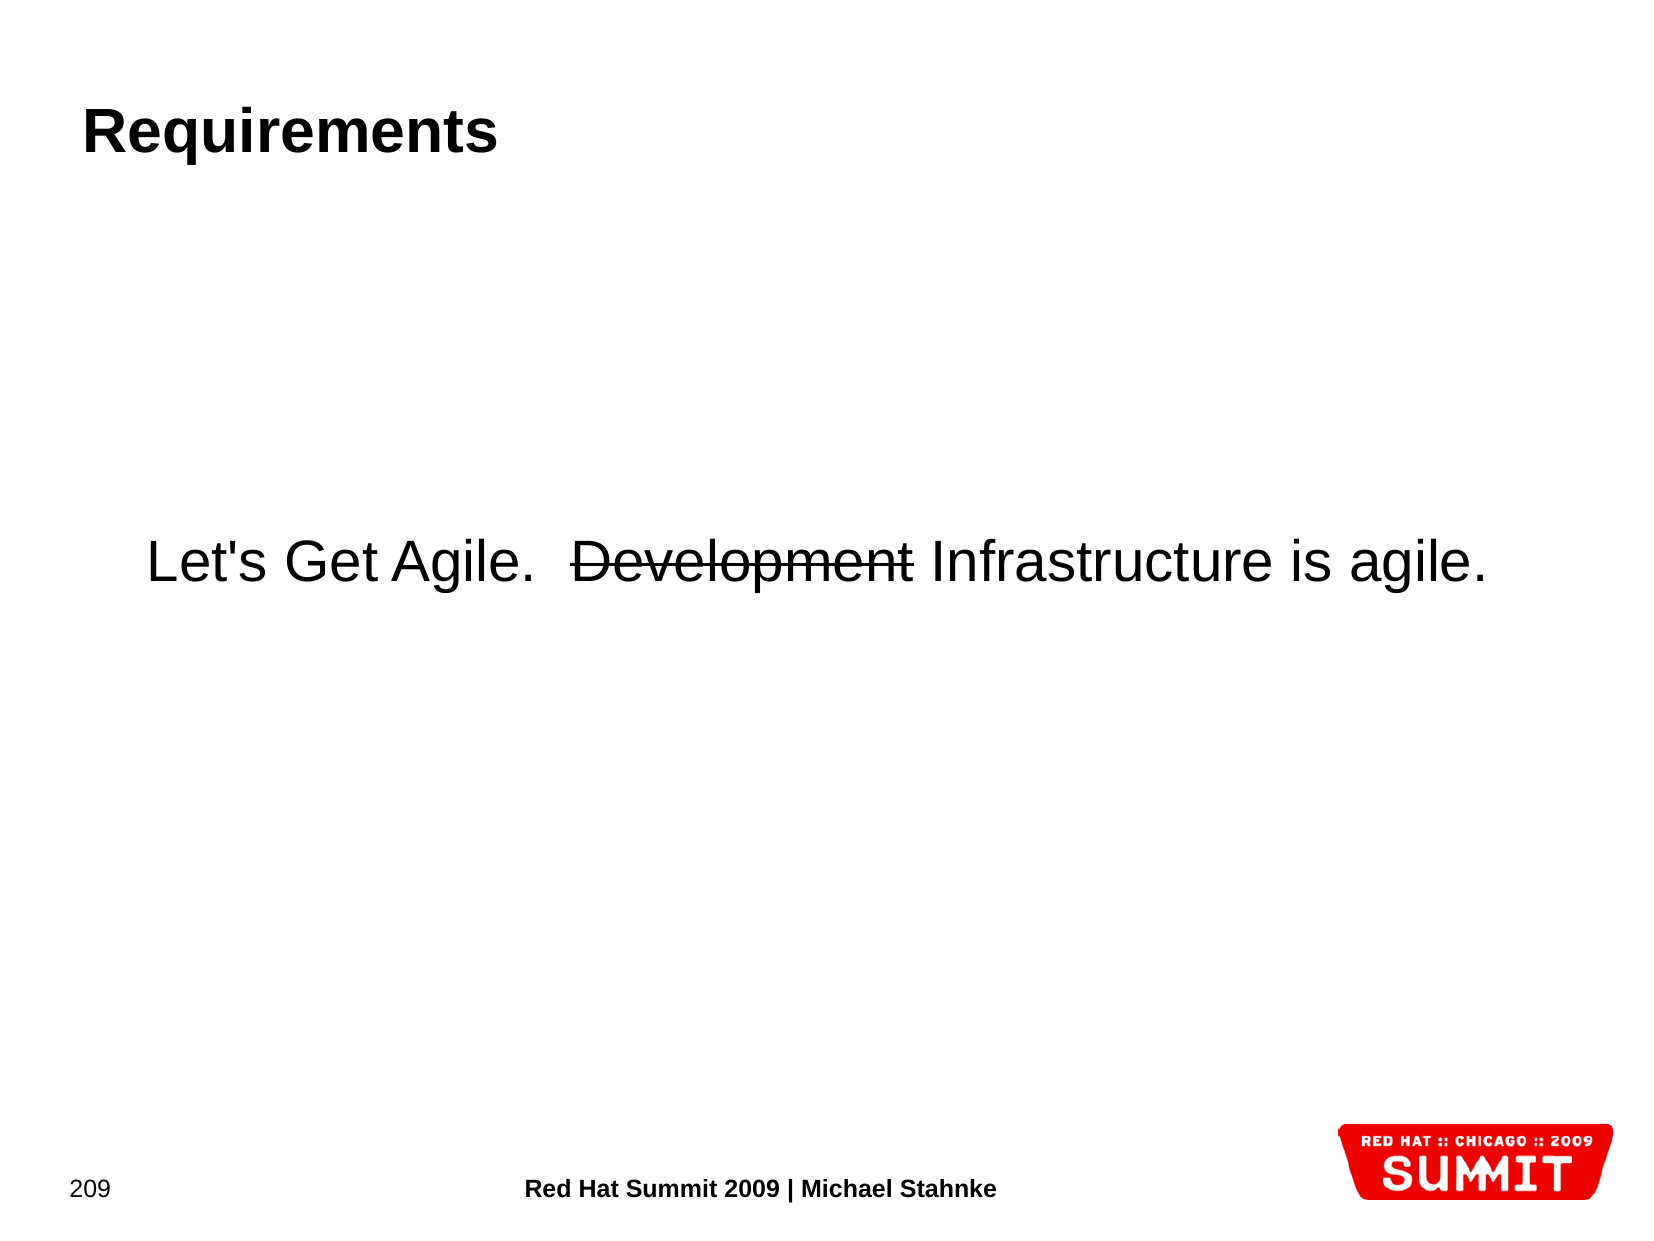

# Requirements
Let's Get Agile. Development Infrastructure is agile.